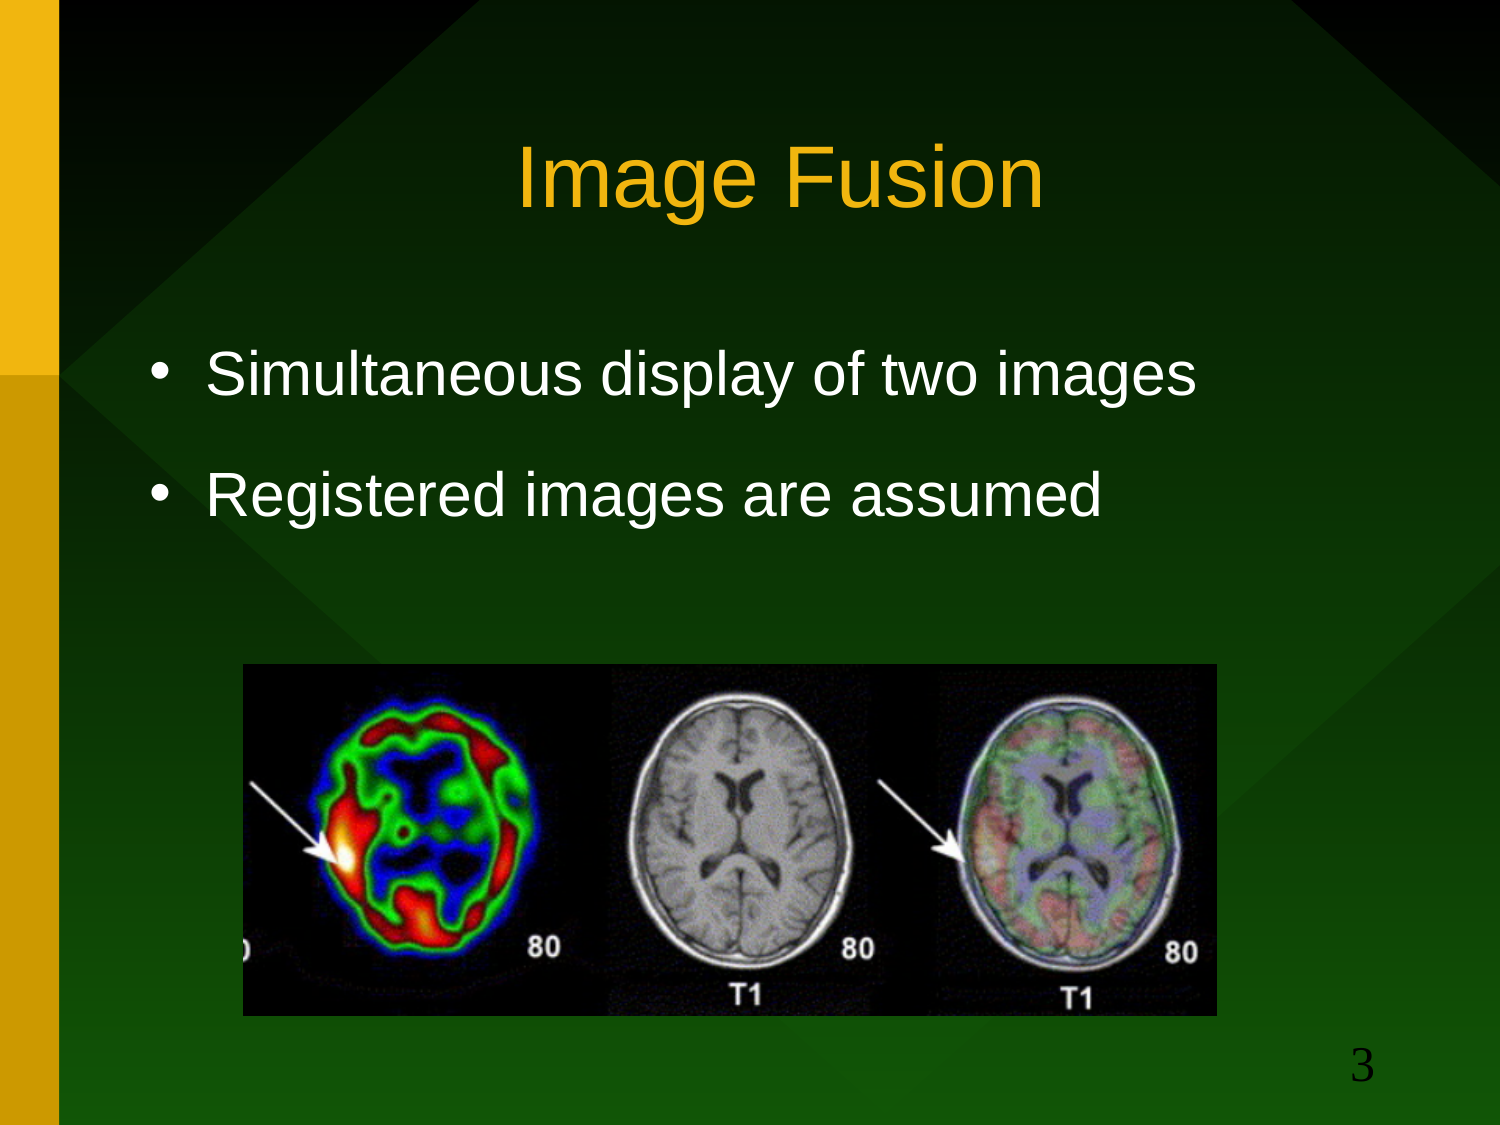

# Image Fusion
Simultaneous display of two images
Registered images are assumed
3